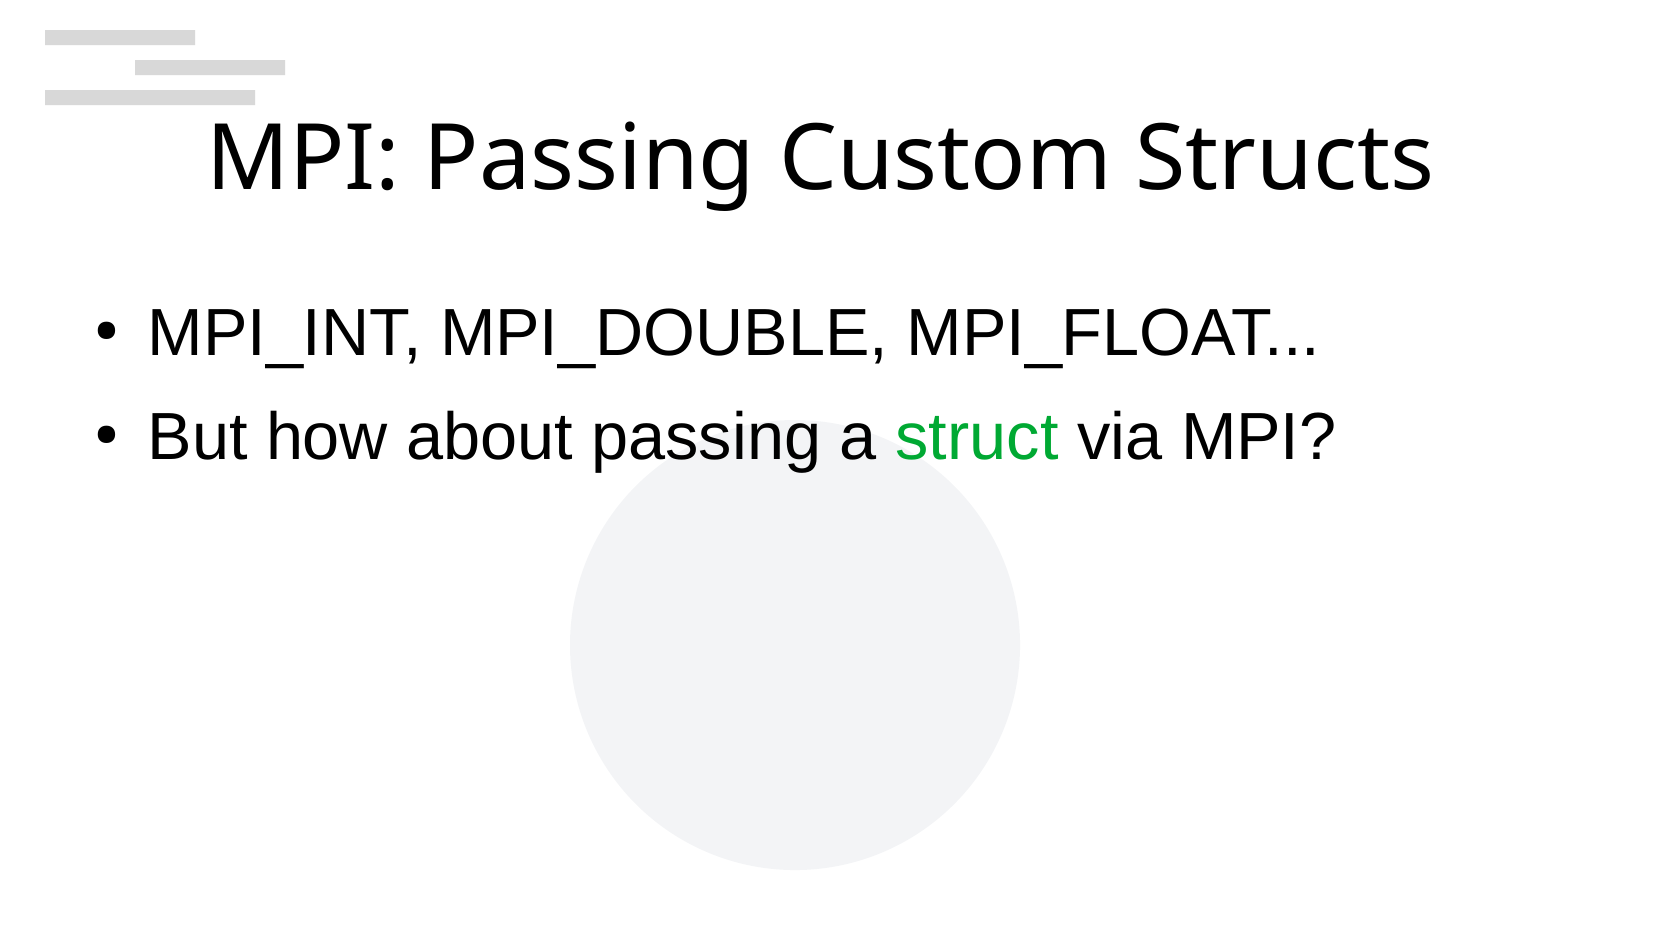

# MPI: Passing Custom Structs
MPI_INT, MPI_DOUBLE, MPI_FLOAT...
But how about passing a struct via MPI?